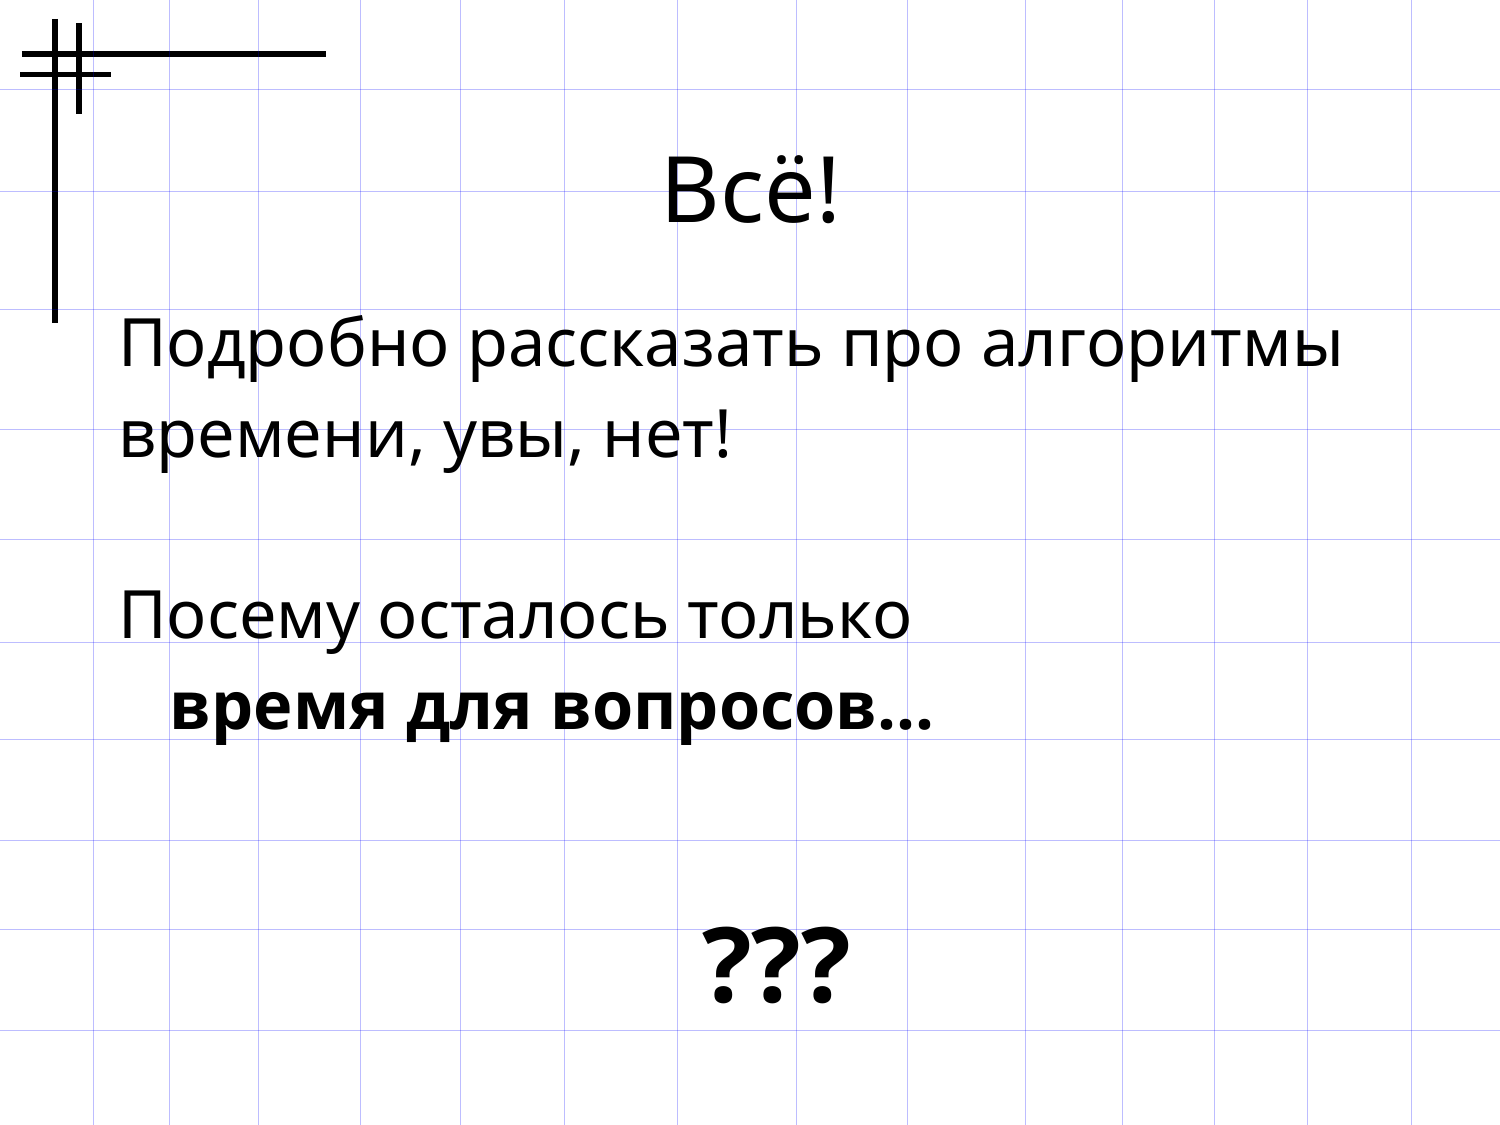

# Всё!
Подробно рассказать про алгоритмы времени, увы, нет!
Посему осталось только
 время для вопросов...
 ???